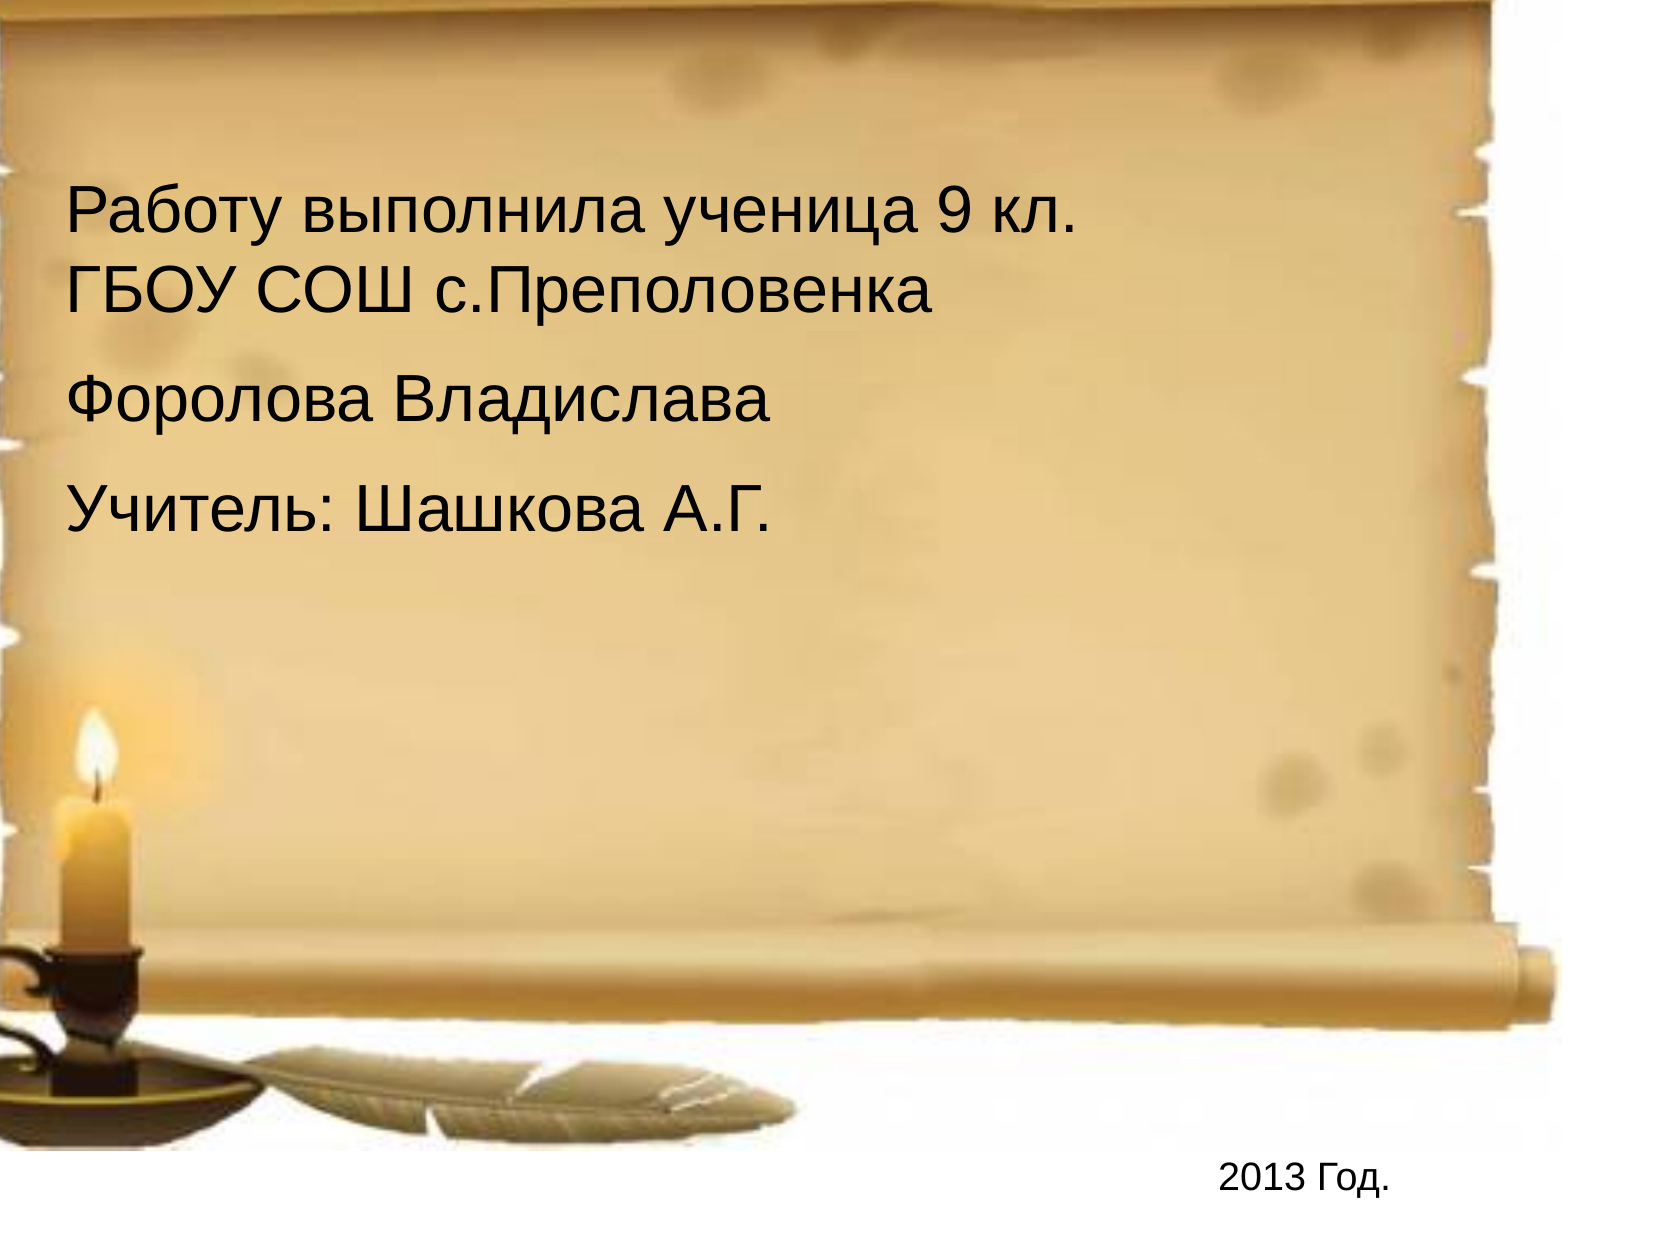

# Работу выполнила ученица 9 кл. ГБОУ СОШ с.Преполовенка
Форолова Владислава
Учитель: Шашкова А.Г.
 2013 Год.